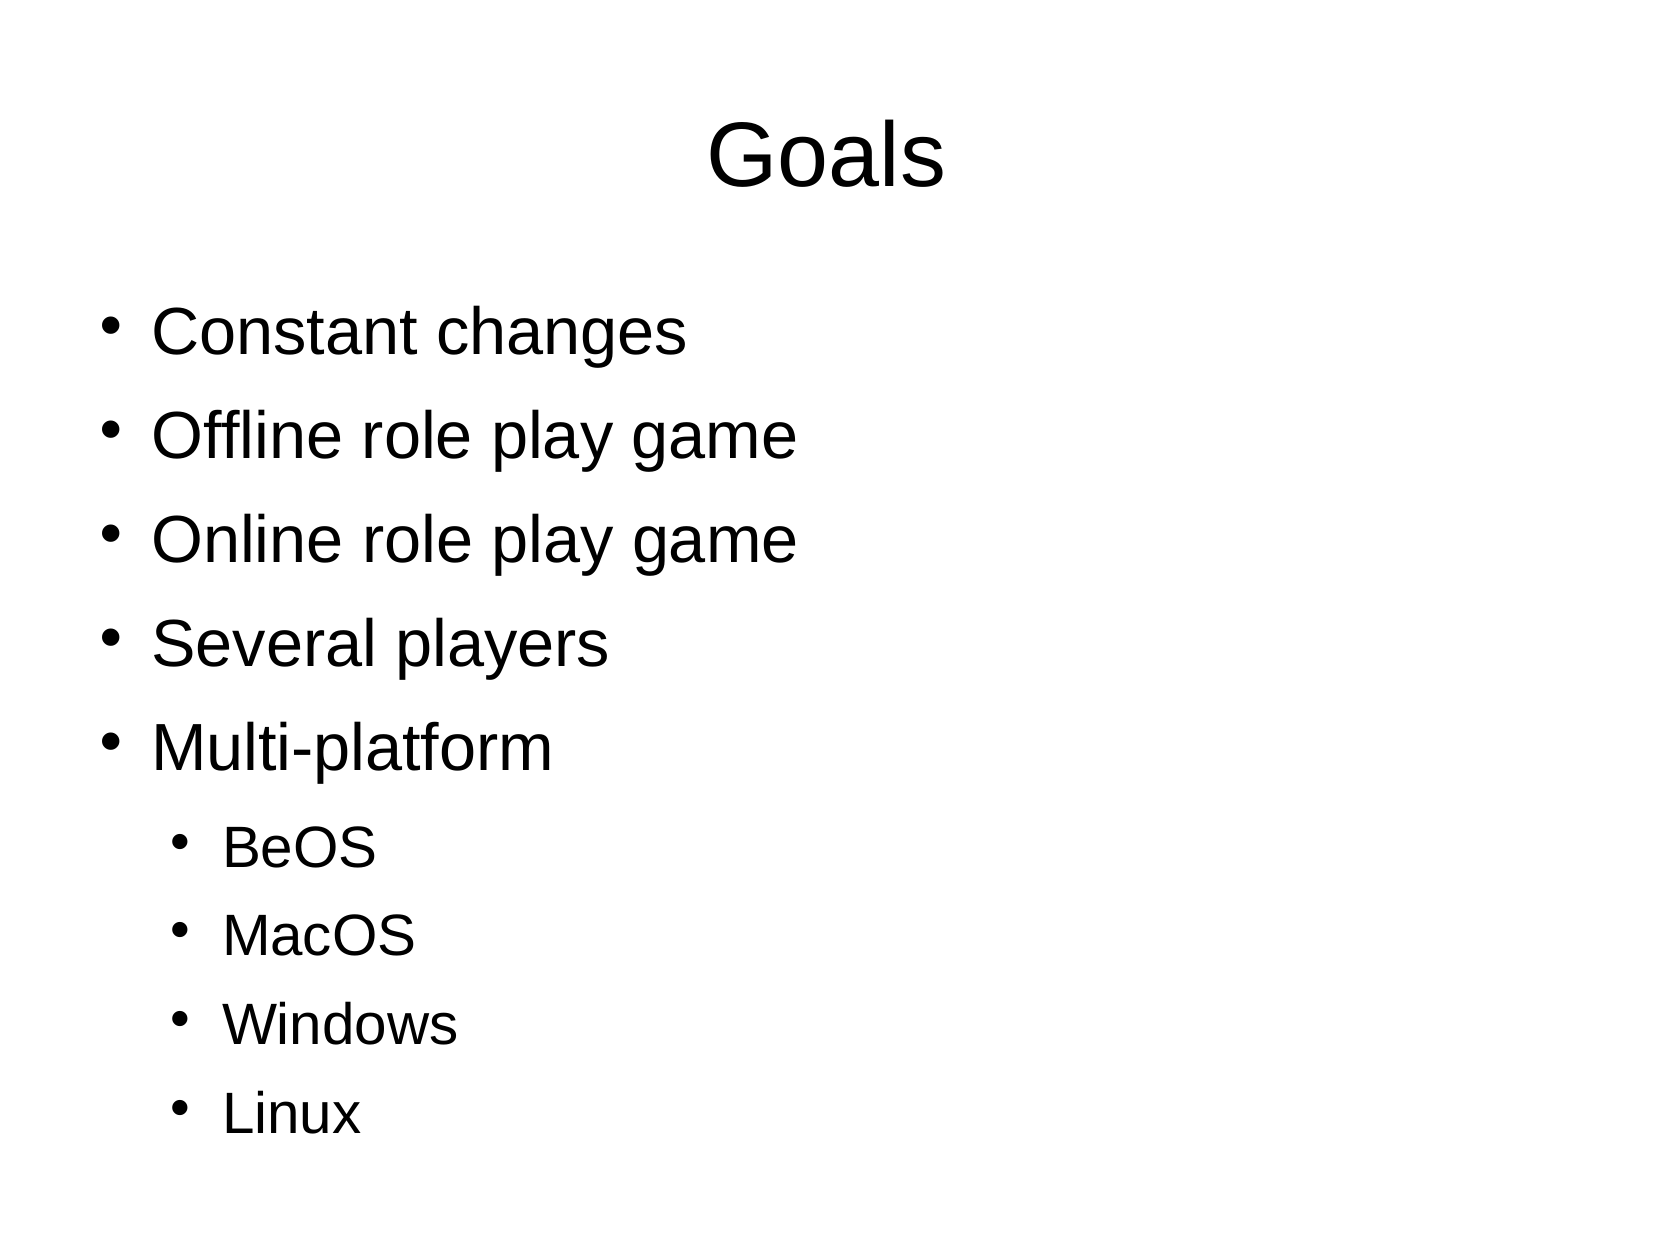

# Goals
Constant changes
Offline role play game
Online role play game
Several players
Multi-platform
BeOS
MacOS
Windows
Linux